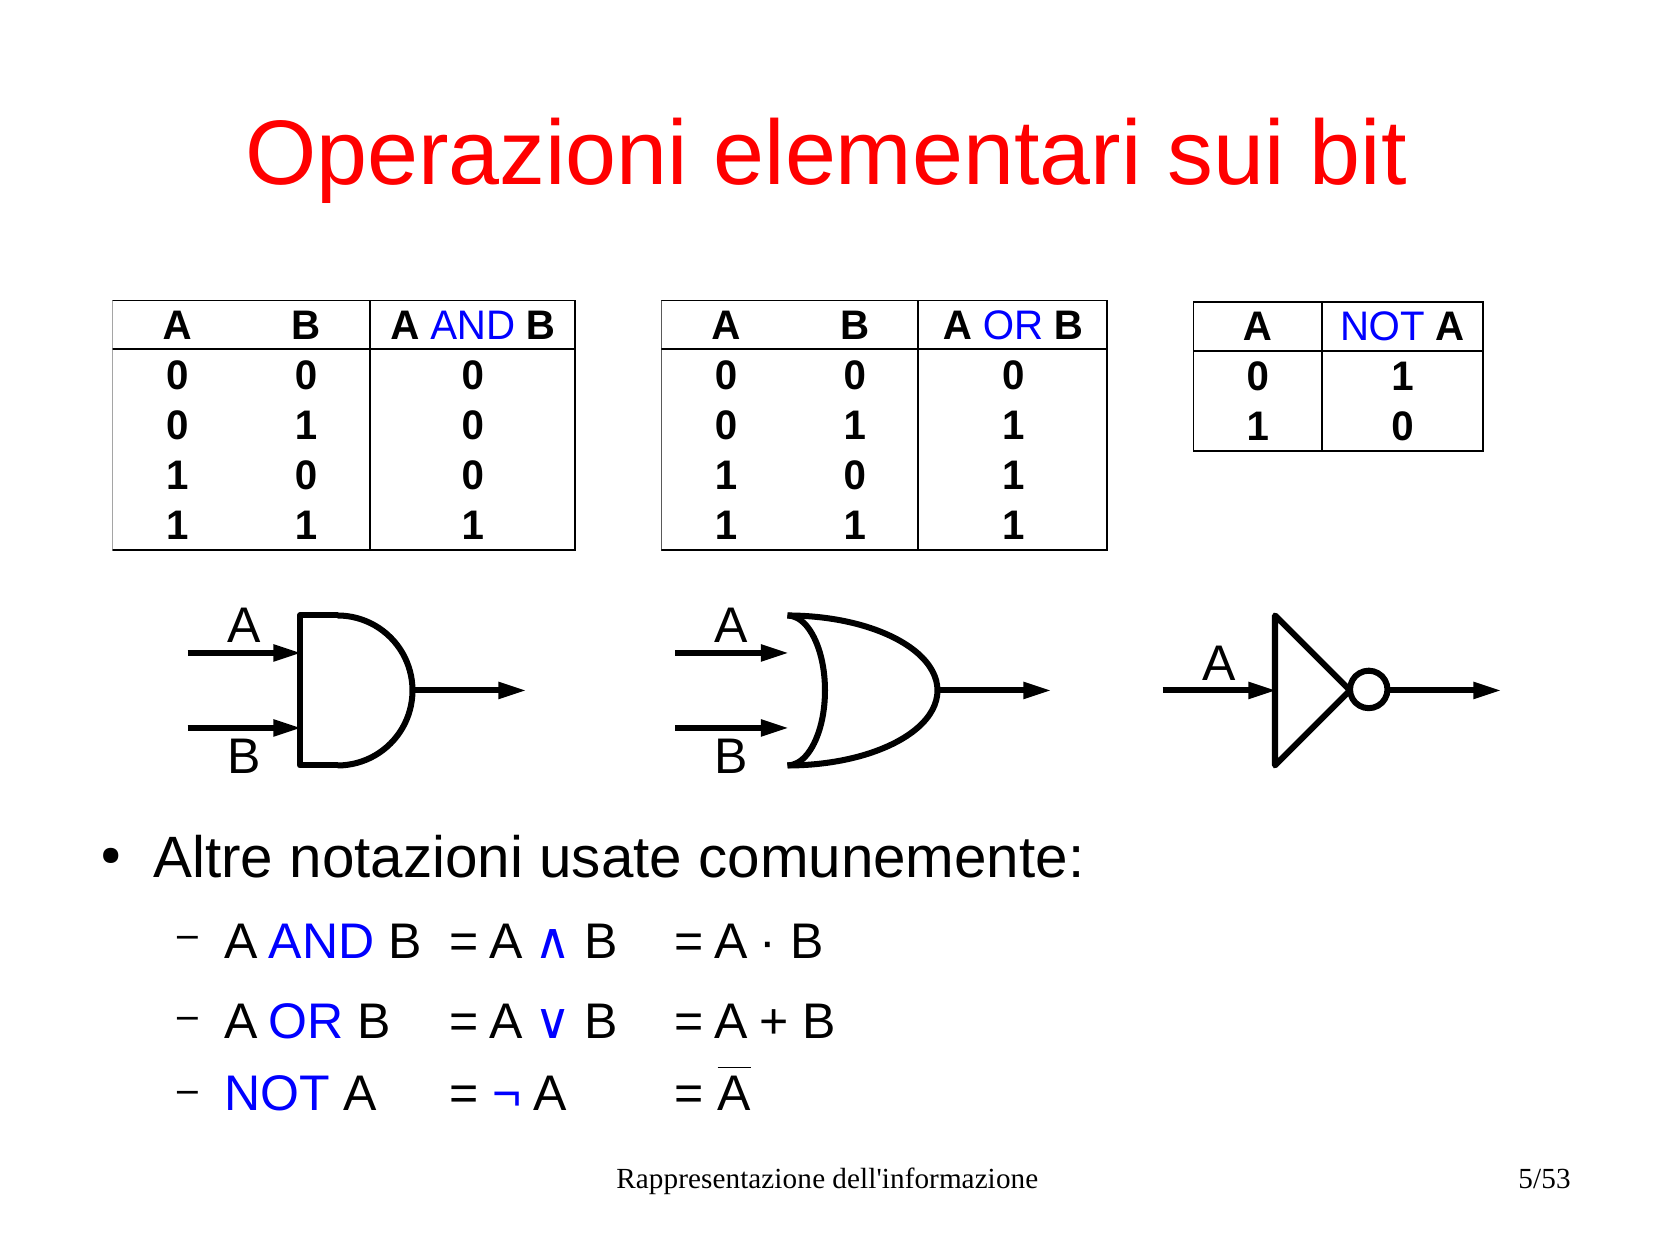

# Operazioni elementari sui bit
A
A
A
B
B
Altre notazioni usate comunemente:
A AND B 	= A ∧ B 	= A · B
A OR B 	= A ∨ B 	= A + B
NOT A 	= ¬ A 		= A
Rappresentazione dell'informazione
5